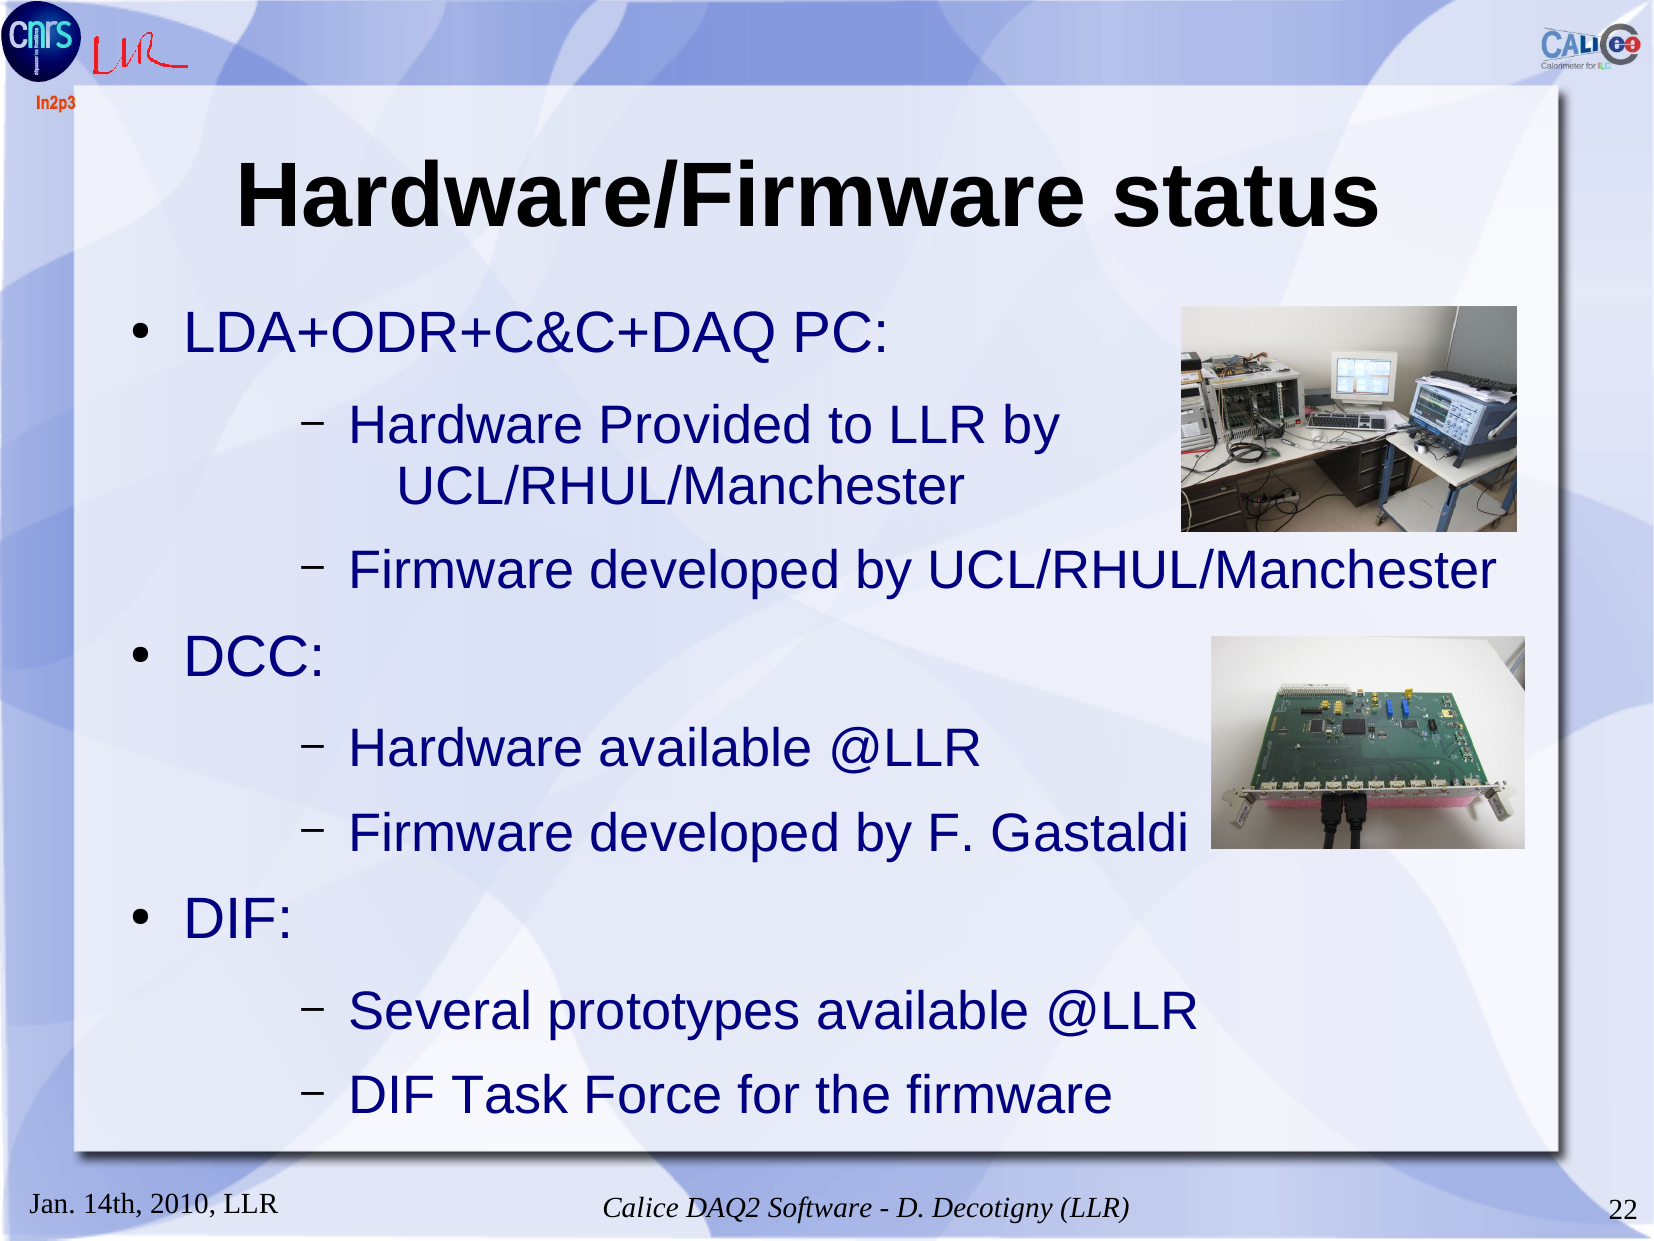

# Hardware/Firmware status
LDA+ODR+C&C+DAQ PC:
Hardware Provided to LLR by UCL/RHUL/Manchester
Firmware developed by UCL/RHUL/Manchester
DCC:
Hardware available @LLR
Firmware developed by F. Gastaldi
DIF:
Several prototypes available @LLR
DIF Task Force for the firmware
Jan. 14th, 2010, LLR
Calice DAQ2 Software - D. Decotigny (LLR)
22